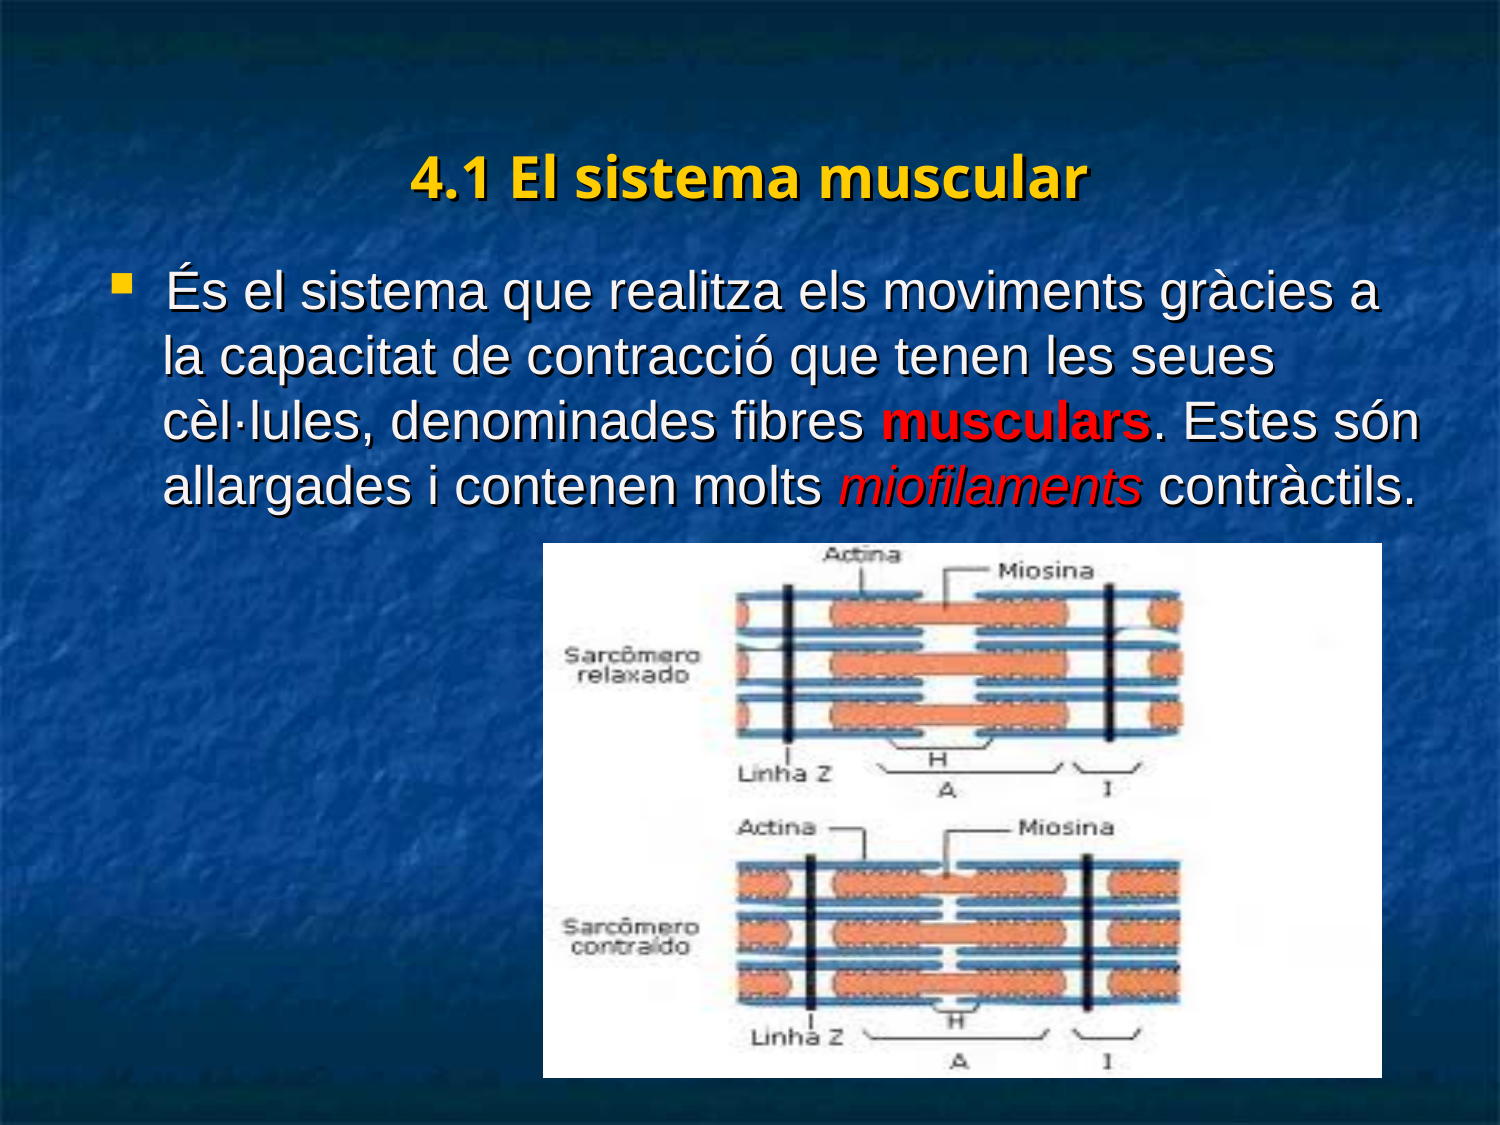

4.1 El sistema muscular
# És el sistema que realitza els moviments gràcies a la capacitat de contracció que tenen les seues cèl·lules, denominades fibres musculars. Estes són allargades i contenen molts miofilaments contràctils.